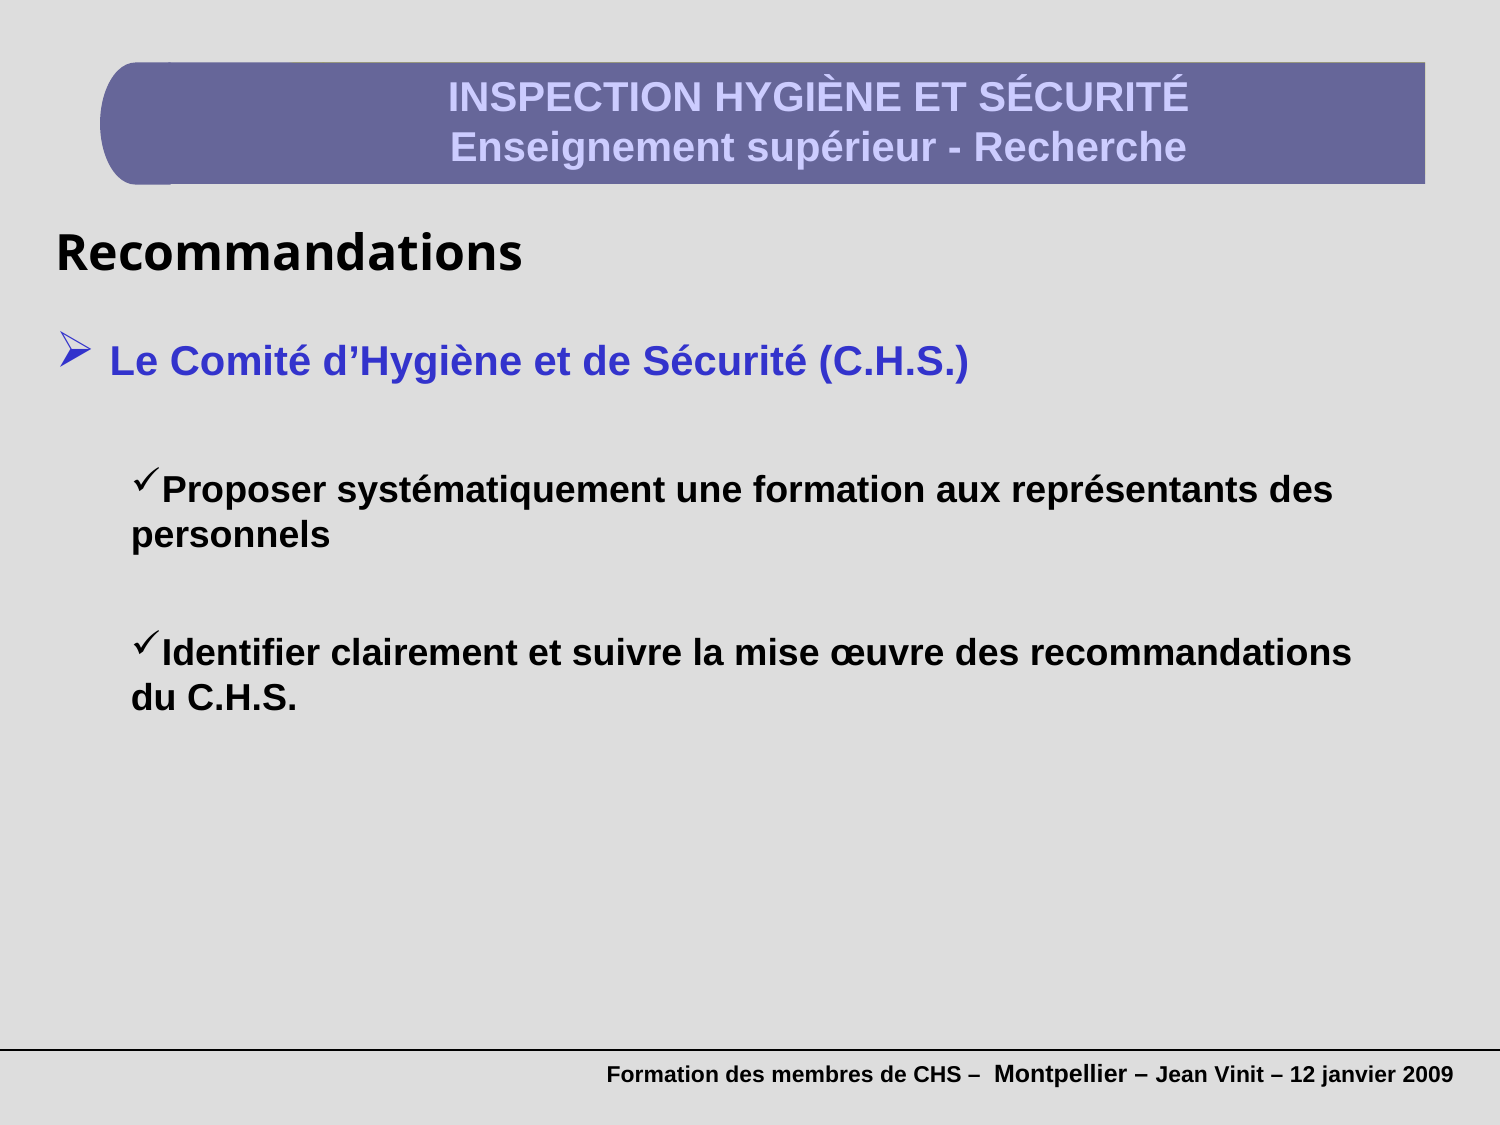

Recommandations
 Le Comité d’Hygiène et de Sécurité (C.H.S.)
Proposer systématiquement une formation aux représentants des personnels
Identifier clairement et suivre la mise œuvre des recommandations du C.H.S.